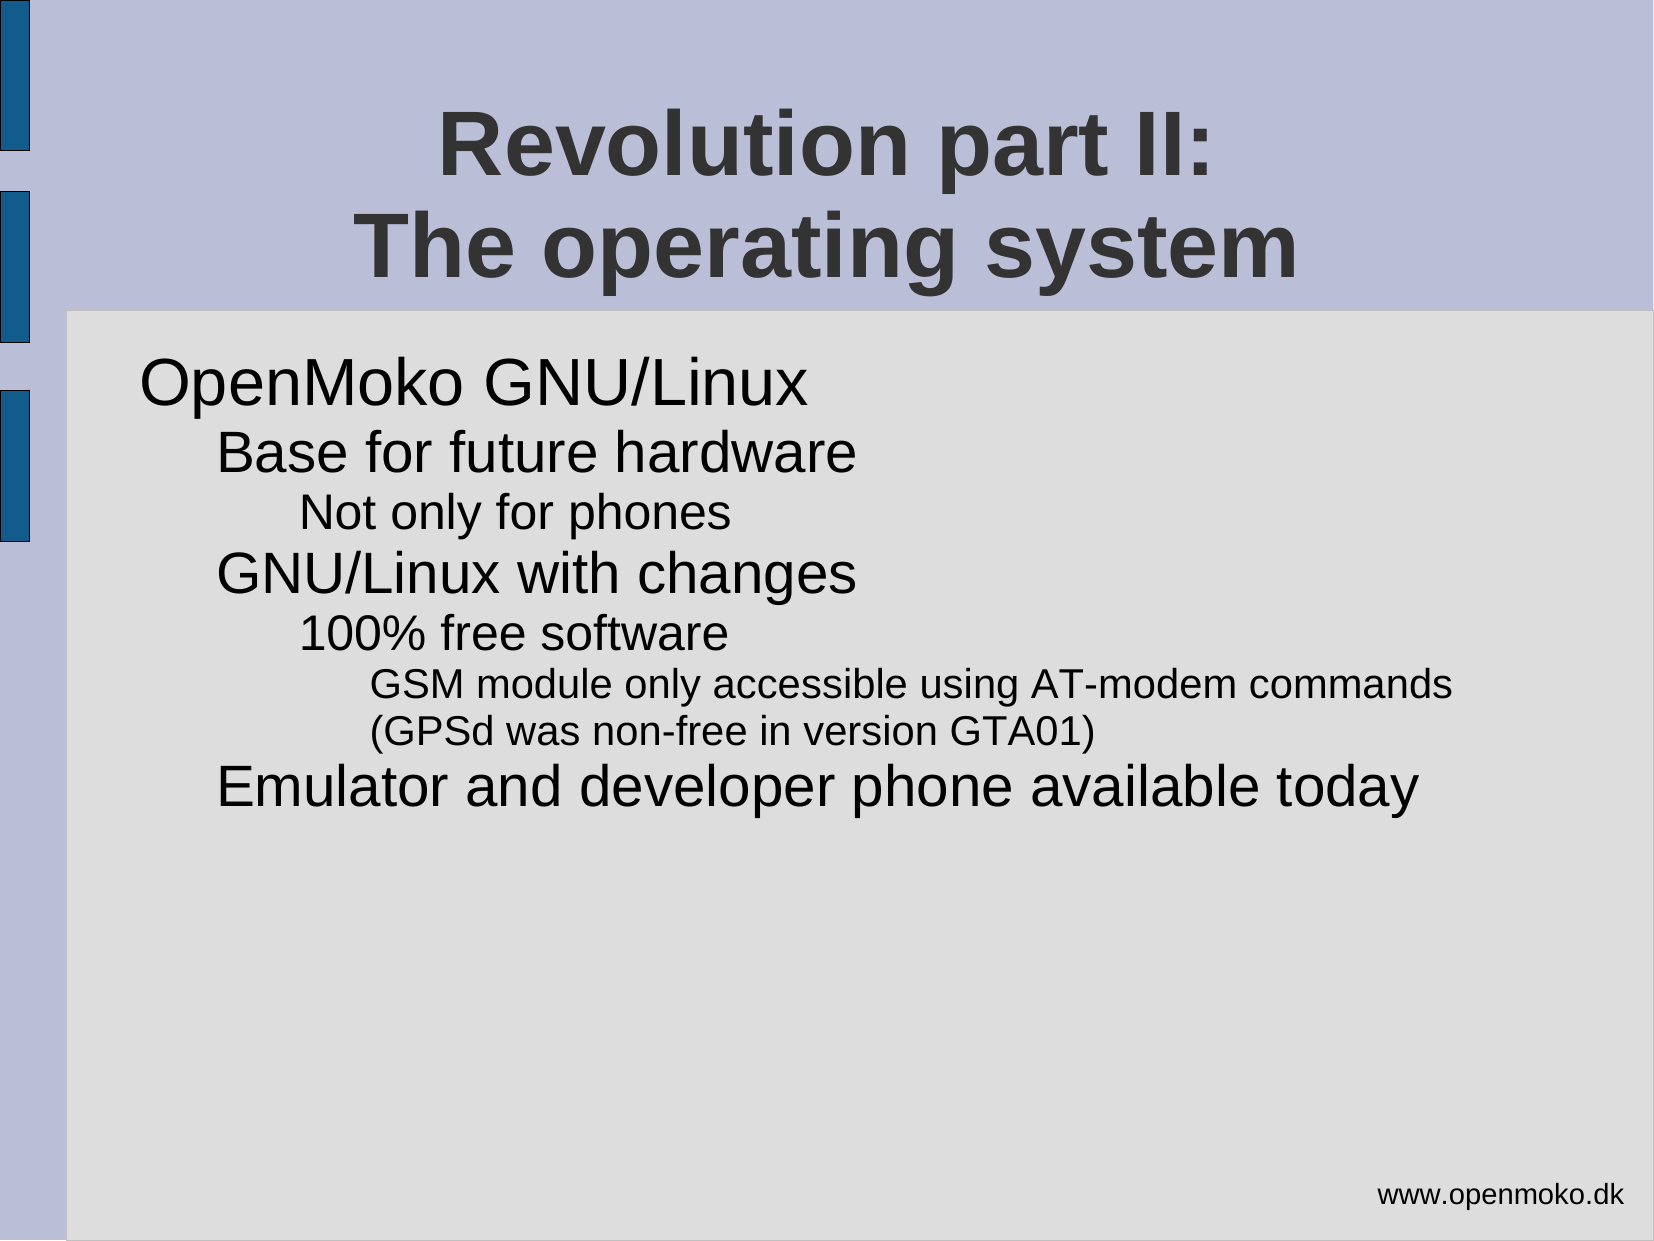

# Revolution part II: The operating system
OpenMoko GNU/Linux
Base for future hardware
Not only for phones
GNU/Linux with changes
100% free software
GSM module only accessible using AT-modem commands
(GPSd was non-free in version GTA01)
Emulator and developer phone available today